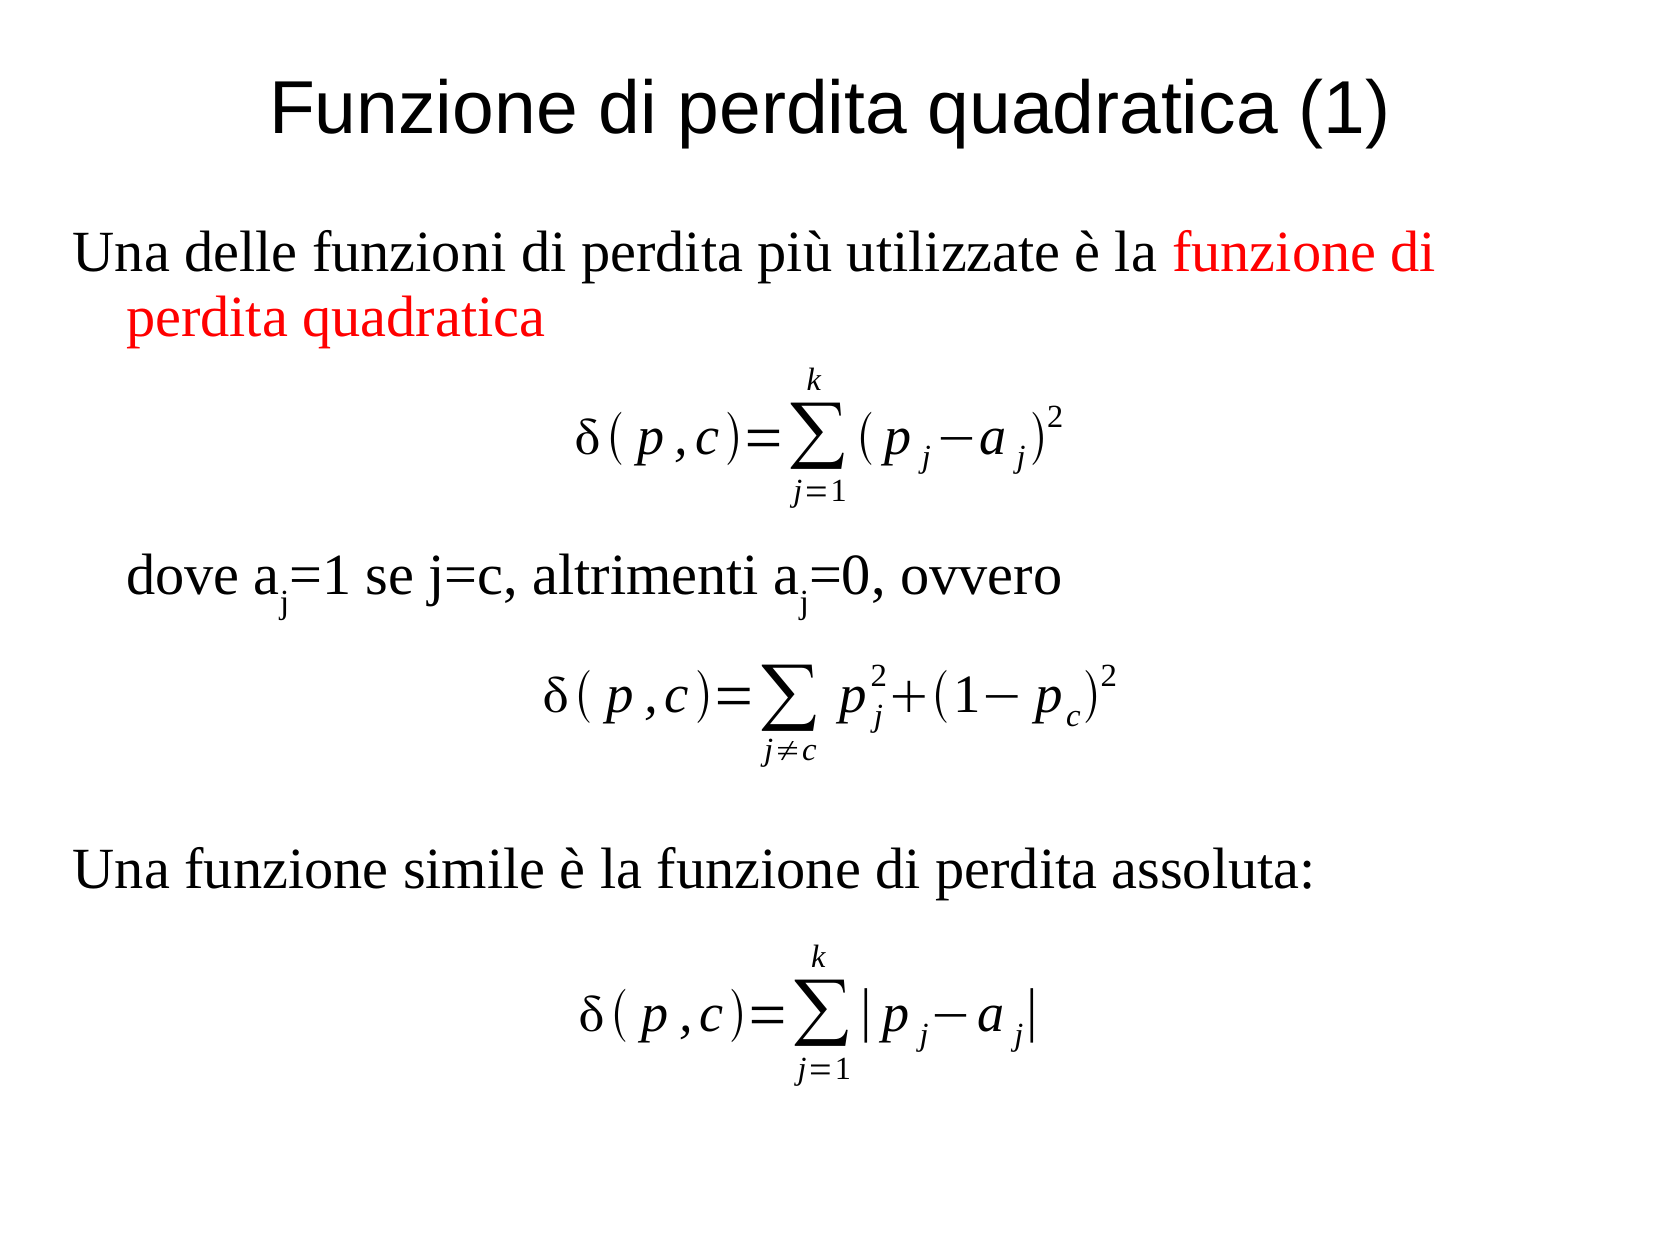

# Funzione di perdita quadratica (1)
Una delle funzioni di perdita più utilizzate è la funzione di perdita quadratica
dove aj=1 se j=c, altrimenti aj=0, ovvero
Una funzione simile è la funzione di perdita assoluta: